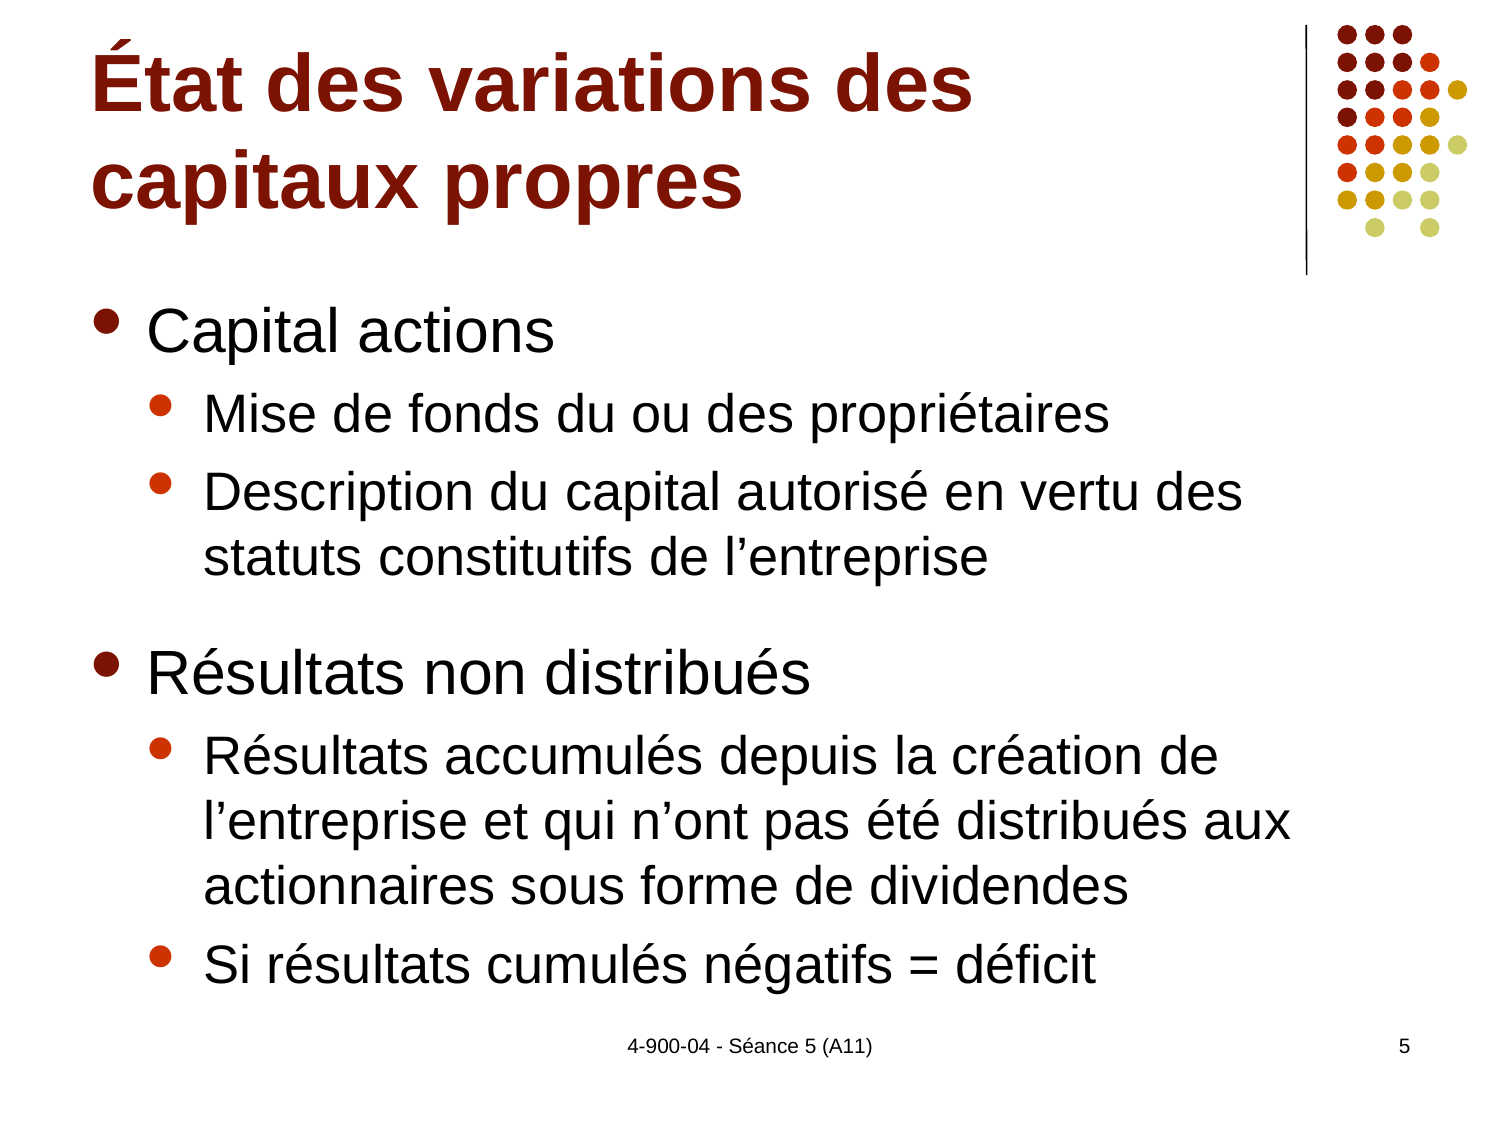

État des variations des capitaux propres
Capital actions
Mise de fonds du ou des propriétaires
Description du capital autorisé en vertu des statuts constitutifs de l’entreprise
Résultats non distribués
Résultats accumulés depuis la création de l’entreprise et qui n’ont pas été distribués aux actionnaires sous forme de dividendes
Si résultats cumulés négatifs = déficit
4-900-04 - Séance 5 (A11)